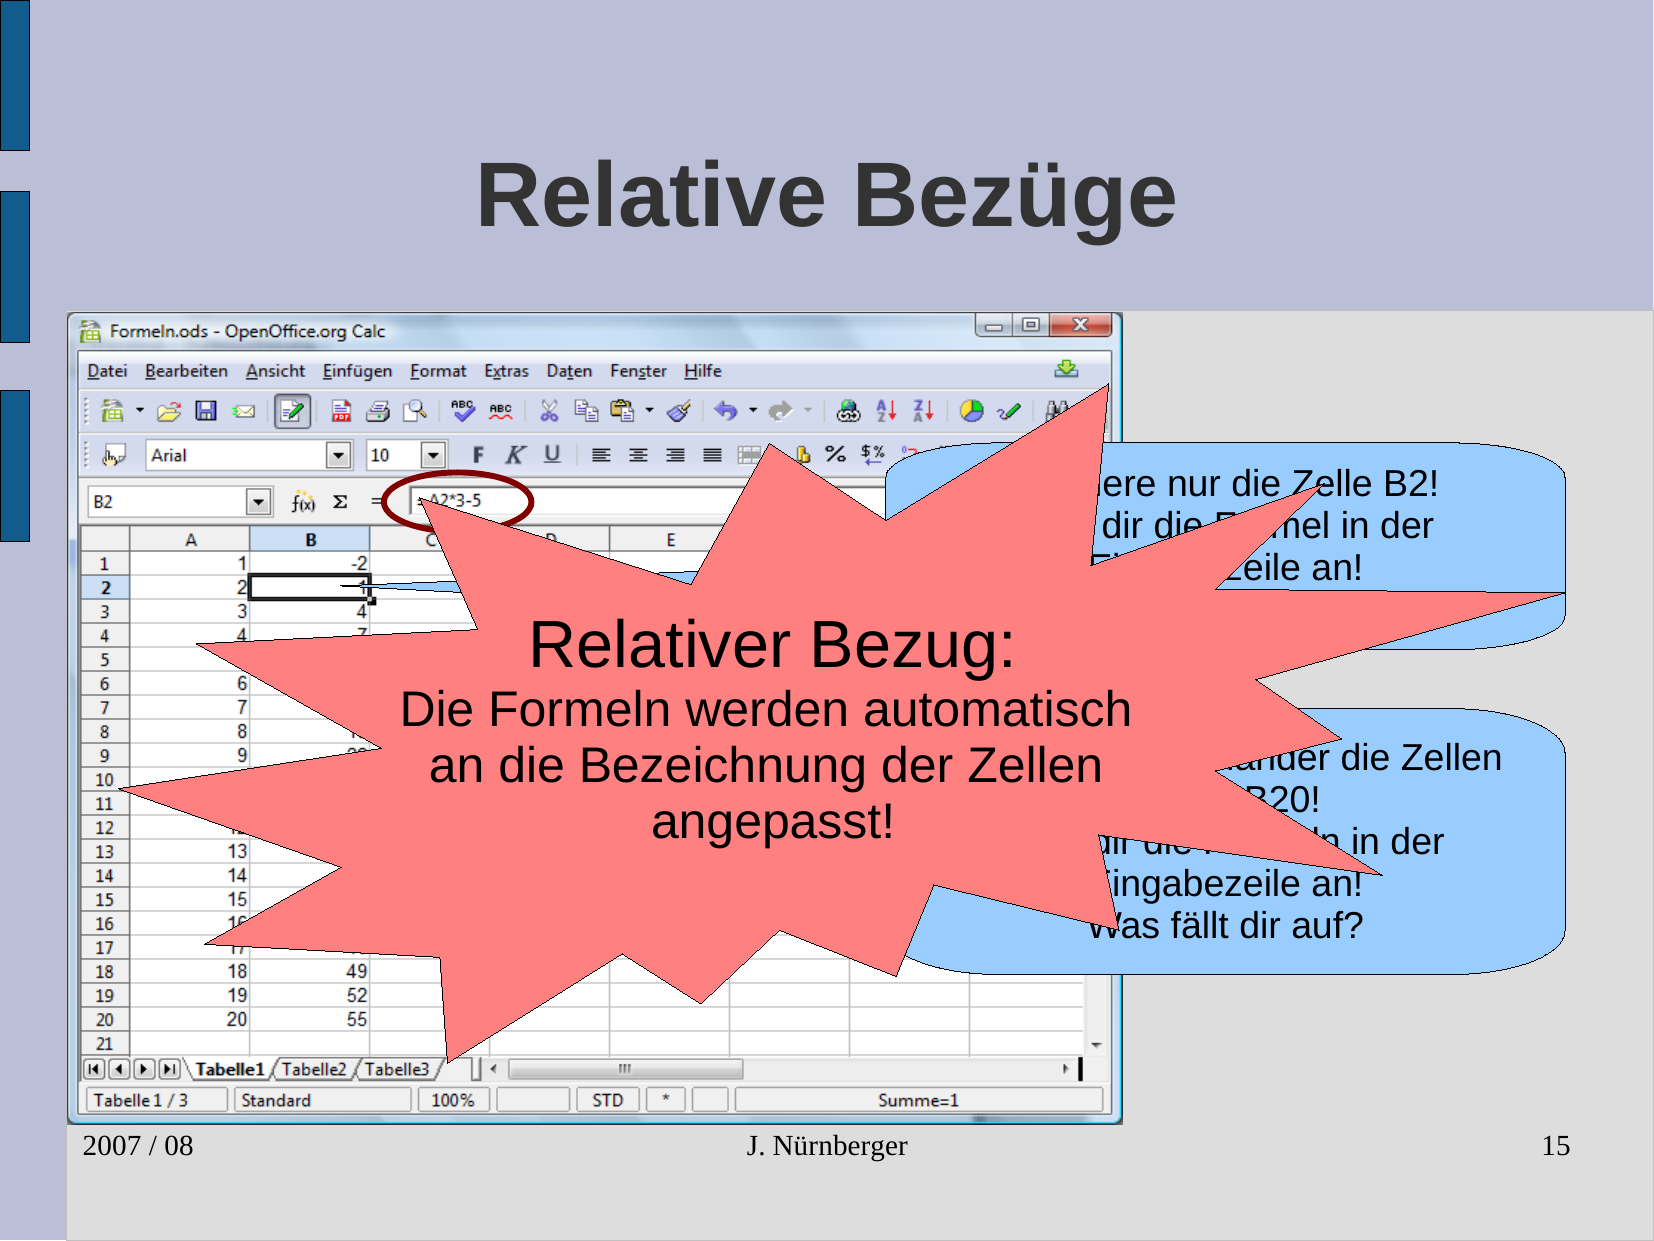

# Relative Bezüge
Relativer Bezug:
Die Formeln werden automatisch
an die Bezeichnung der Zellen
angepasst!
Markiere nur die Zelle B2!
Sieh dir die Formel in der Eingabezeile an!
Was fällt dir auf?
Markiere nacheinander die Zellen B3 bis B20!
Sieh dir die Formeln in der Eingabezeile an!
Was fällt dir auf?
2007 / 08
J. Nürnberger
15